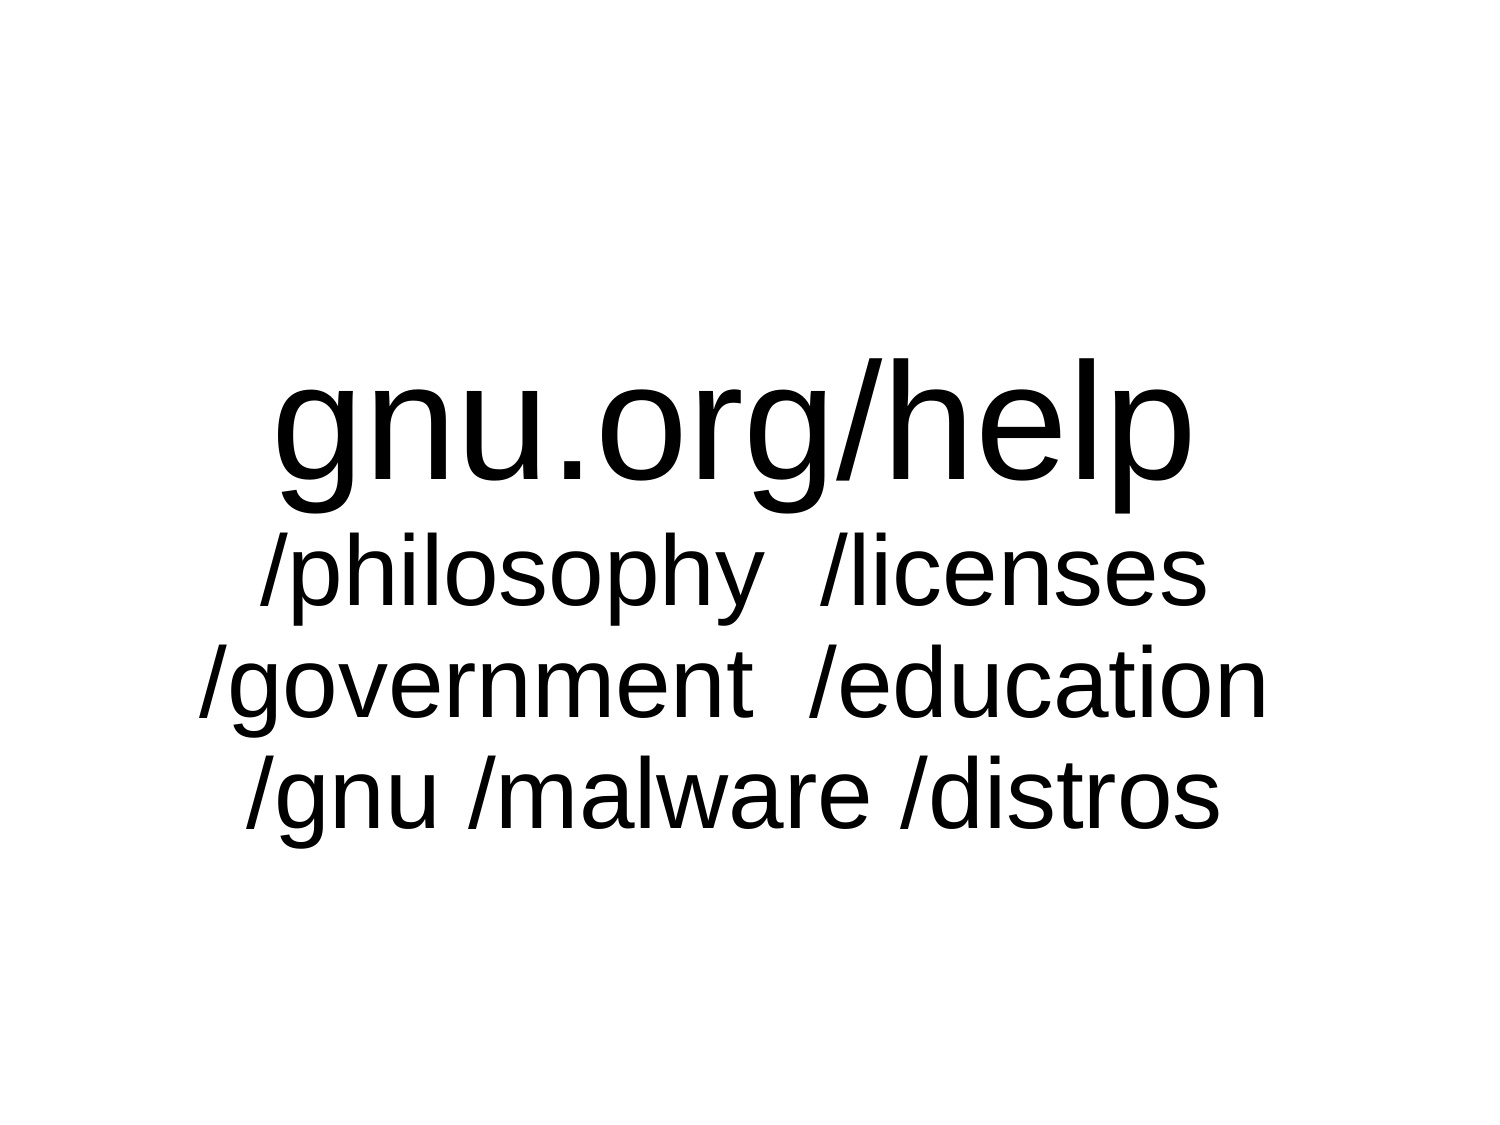

#
gnu.org/help
/philosophy /licenses
/government /education
/gnu /malware /distros